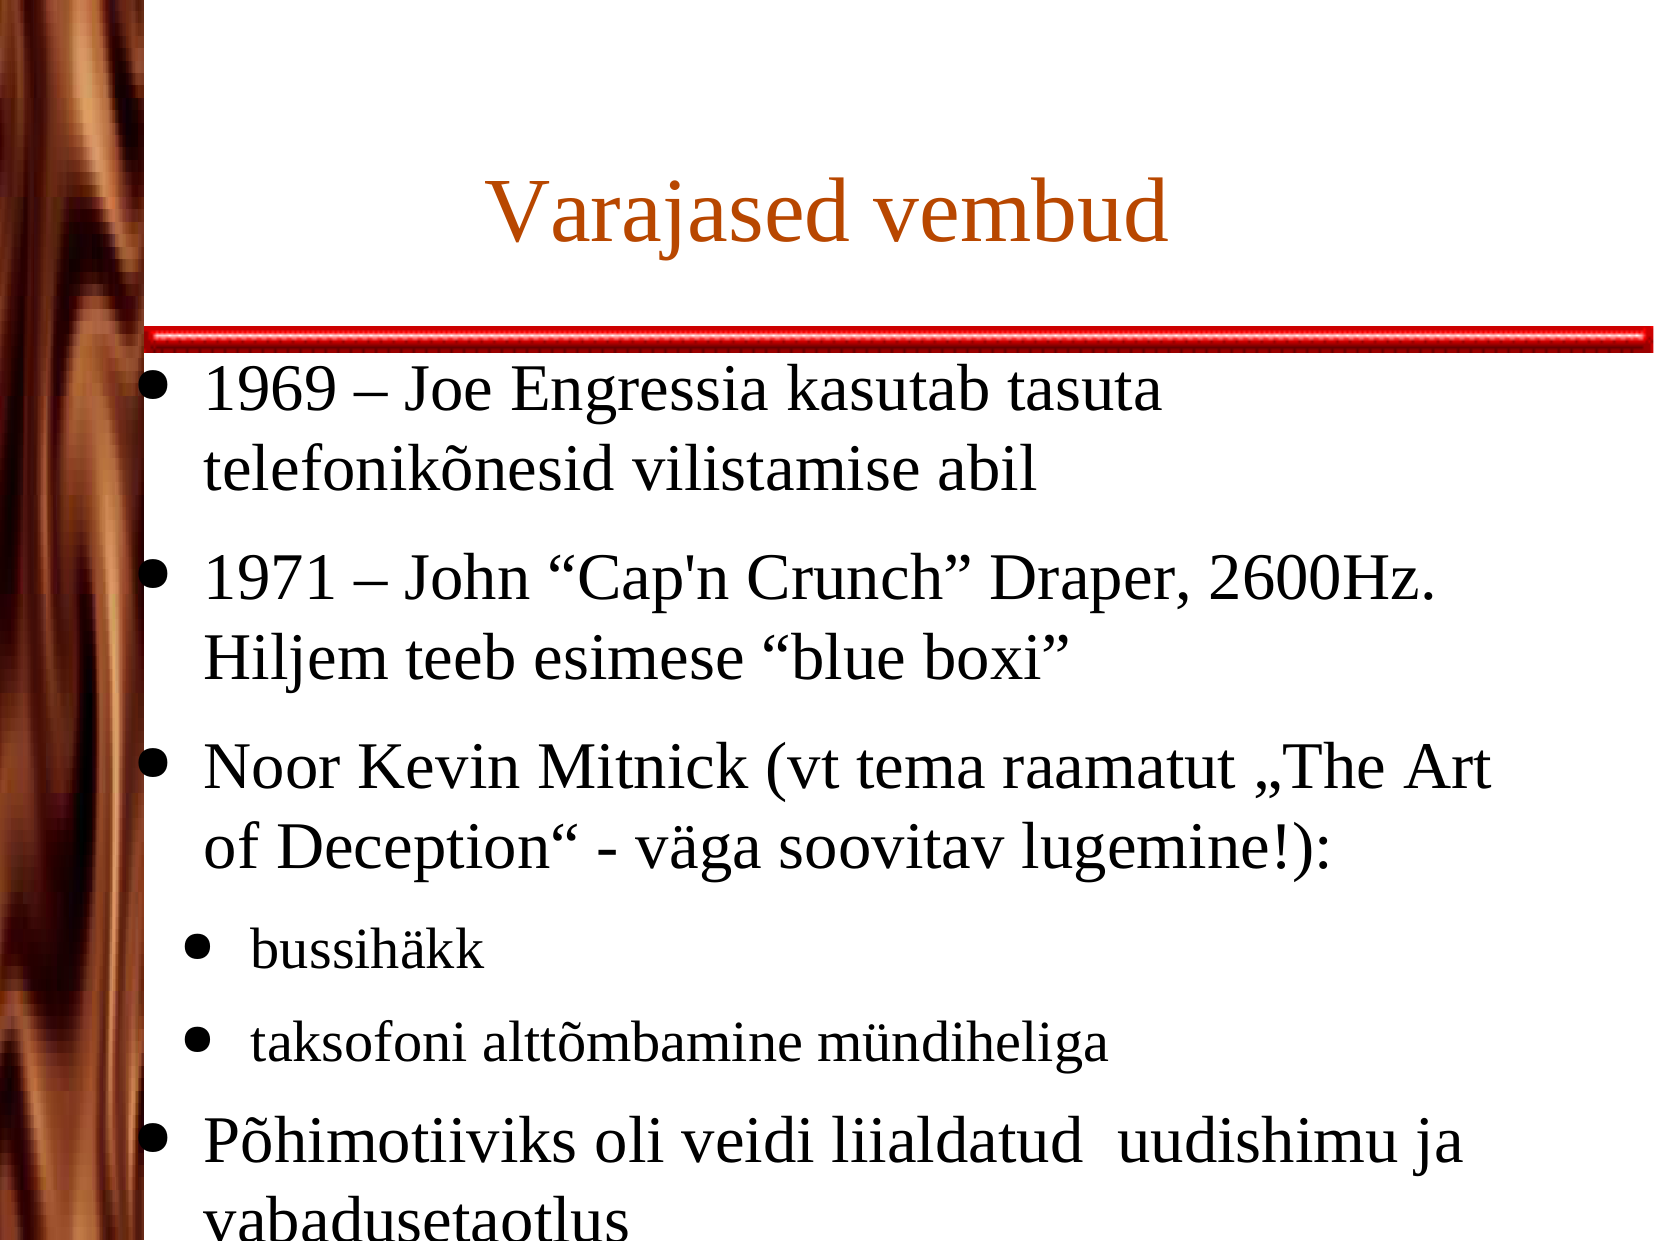

# Varajased vembud
1969 – Joe Engressia kasutab tasuta telefonikõnesid vilistamise abil
1971 – John “Cap'n Crunch” Draper, 2600Hz. Hiljem teeb esimese “blue boxi”
Noor Kevin Mitnick (vt tema raamatut „The Art of Deception“ - väga soovitav lugemine!):
bussihäkk
taksofoni alttõmbamine mündiheliga
Põhimotiiviks oli veidi liialdatud uudishimu ja vabadusetaotlus